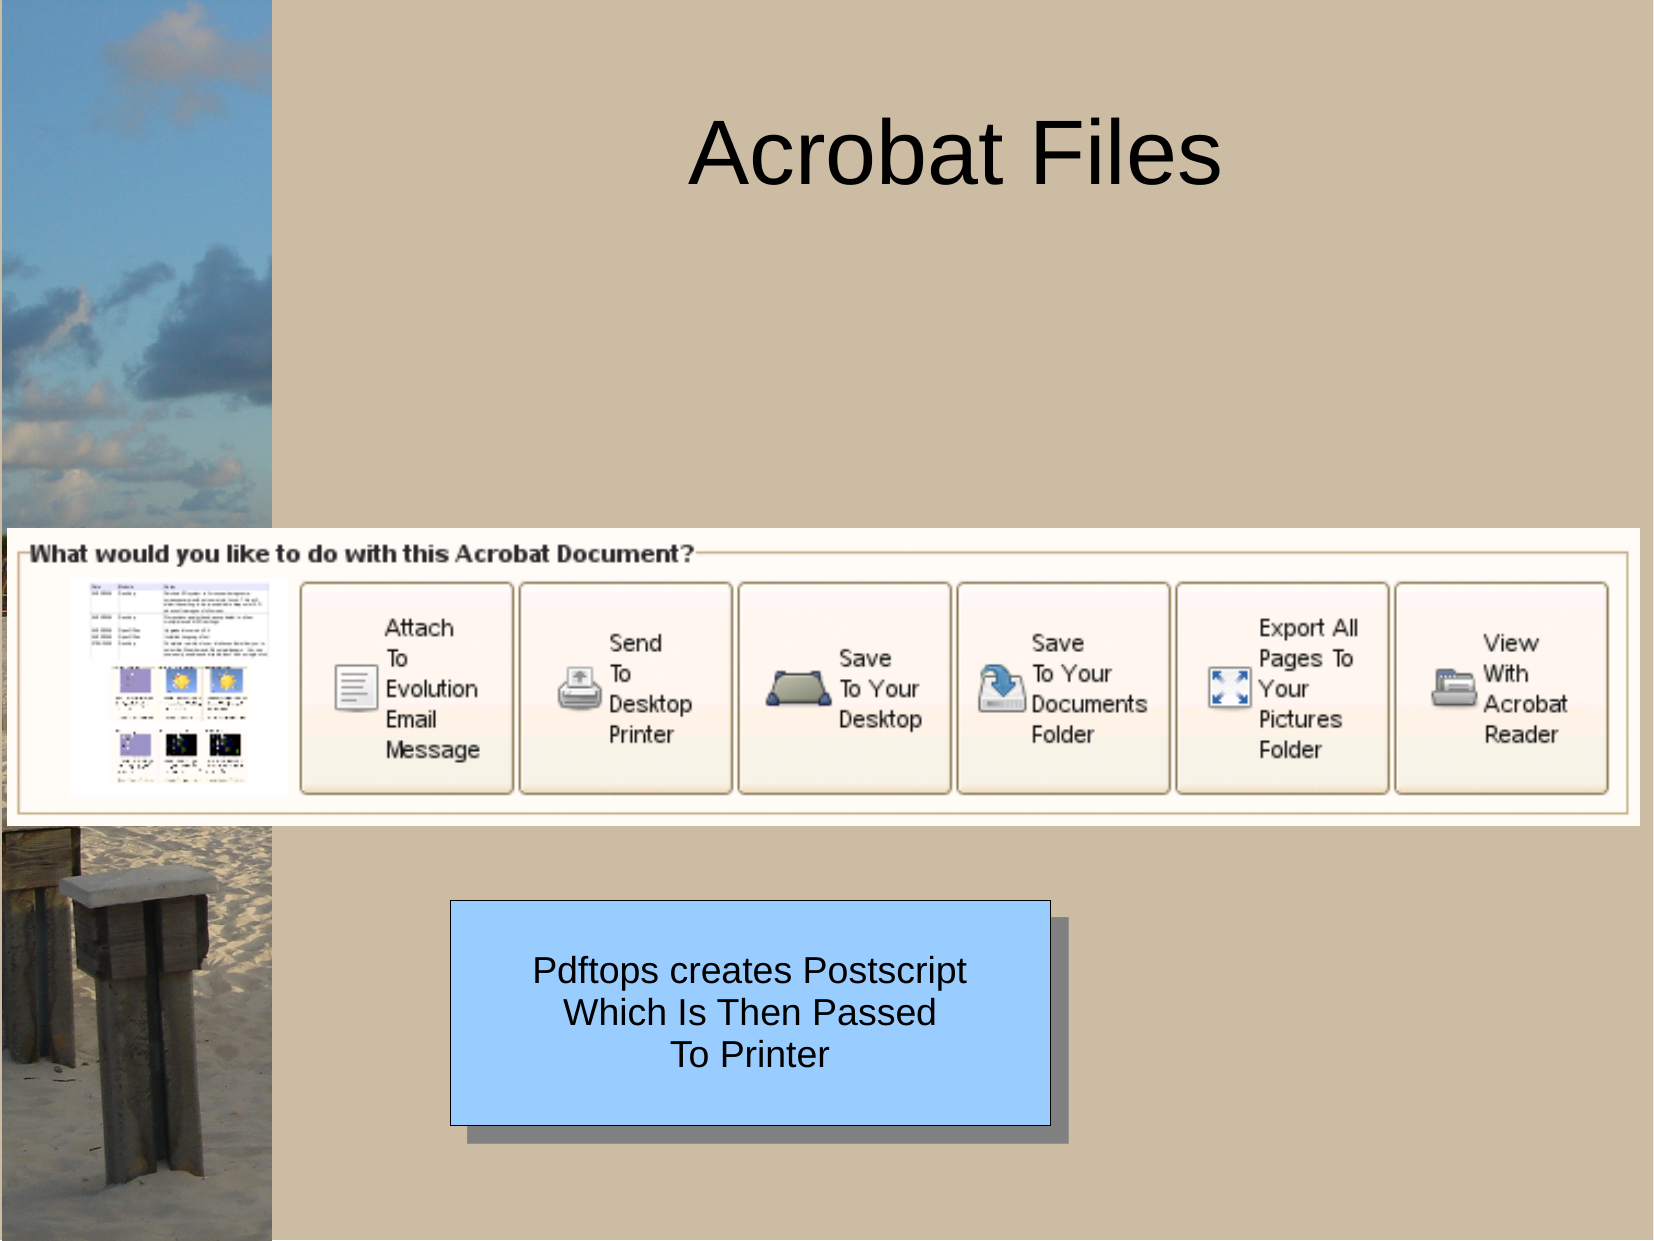

# Acrobat Files
Pdftops creates Postscript
Which Is Then Passed
To Printer